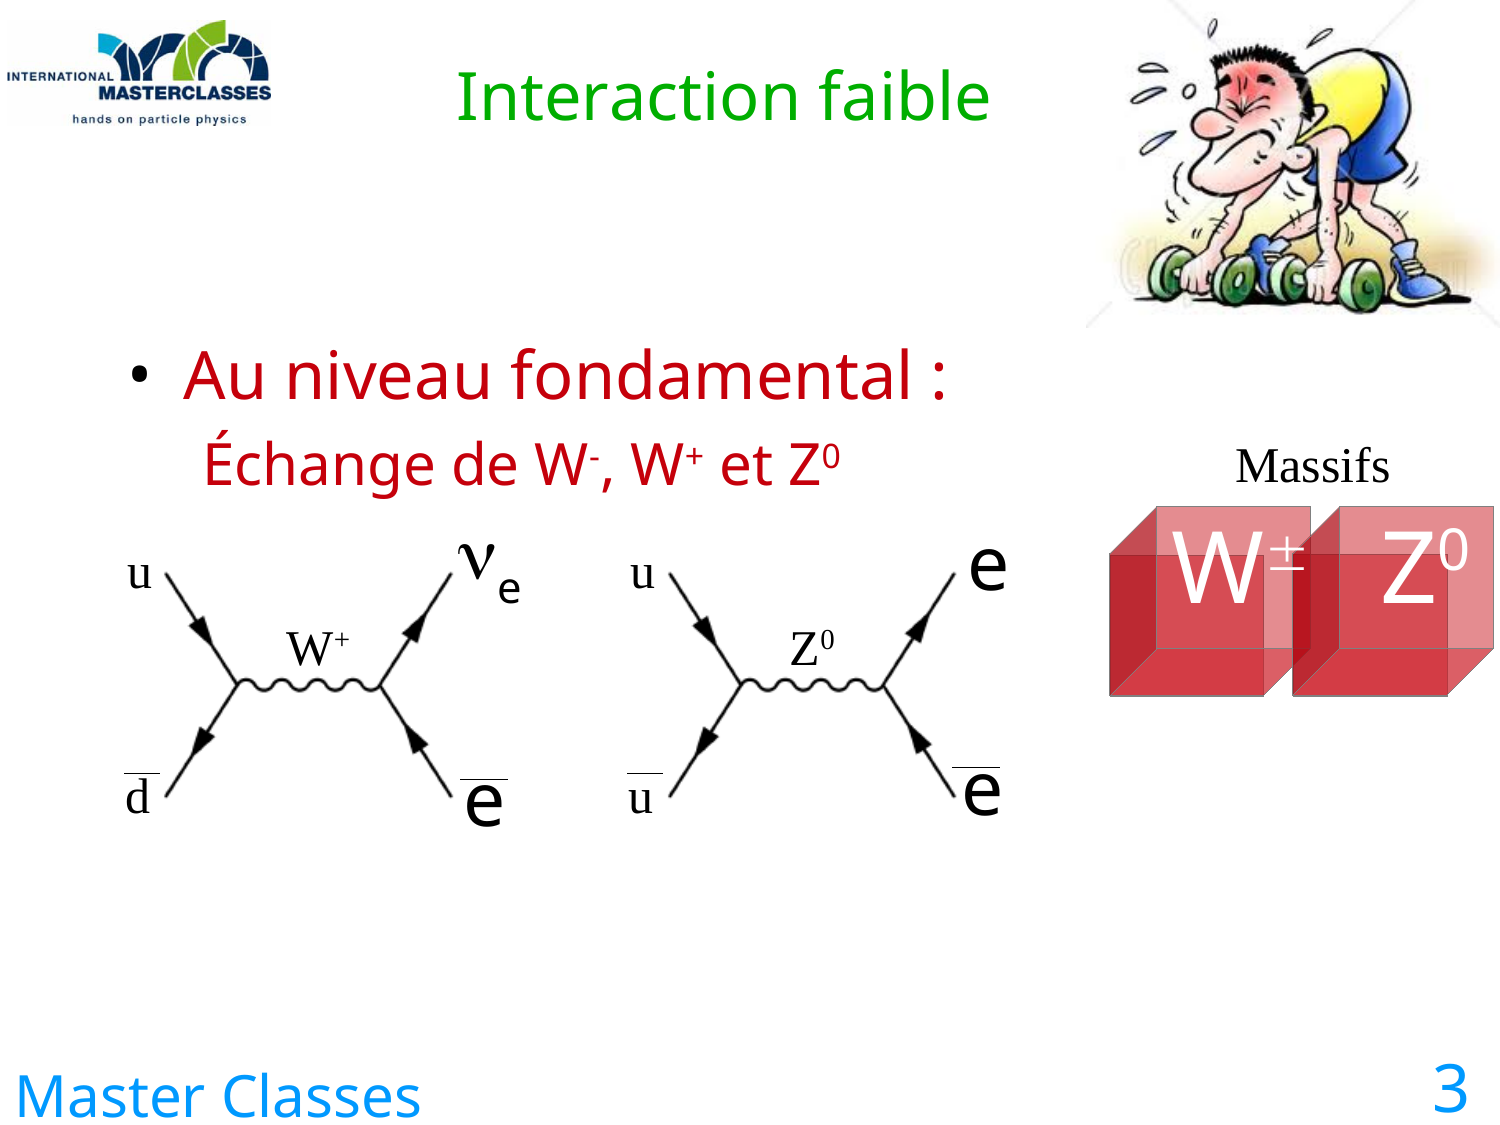

# Interaction faible
Au niveau fondamental :
Échange de W-, W+ et Z0
Massifs
W
Z0
νe
e
u
u
W+
Z0
e
e
d
u
36
Master Classes 2013